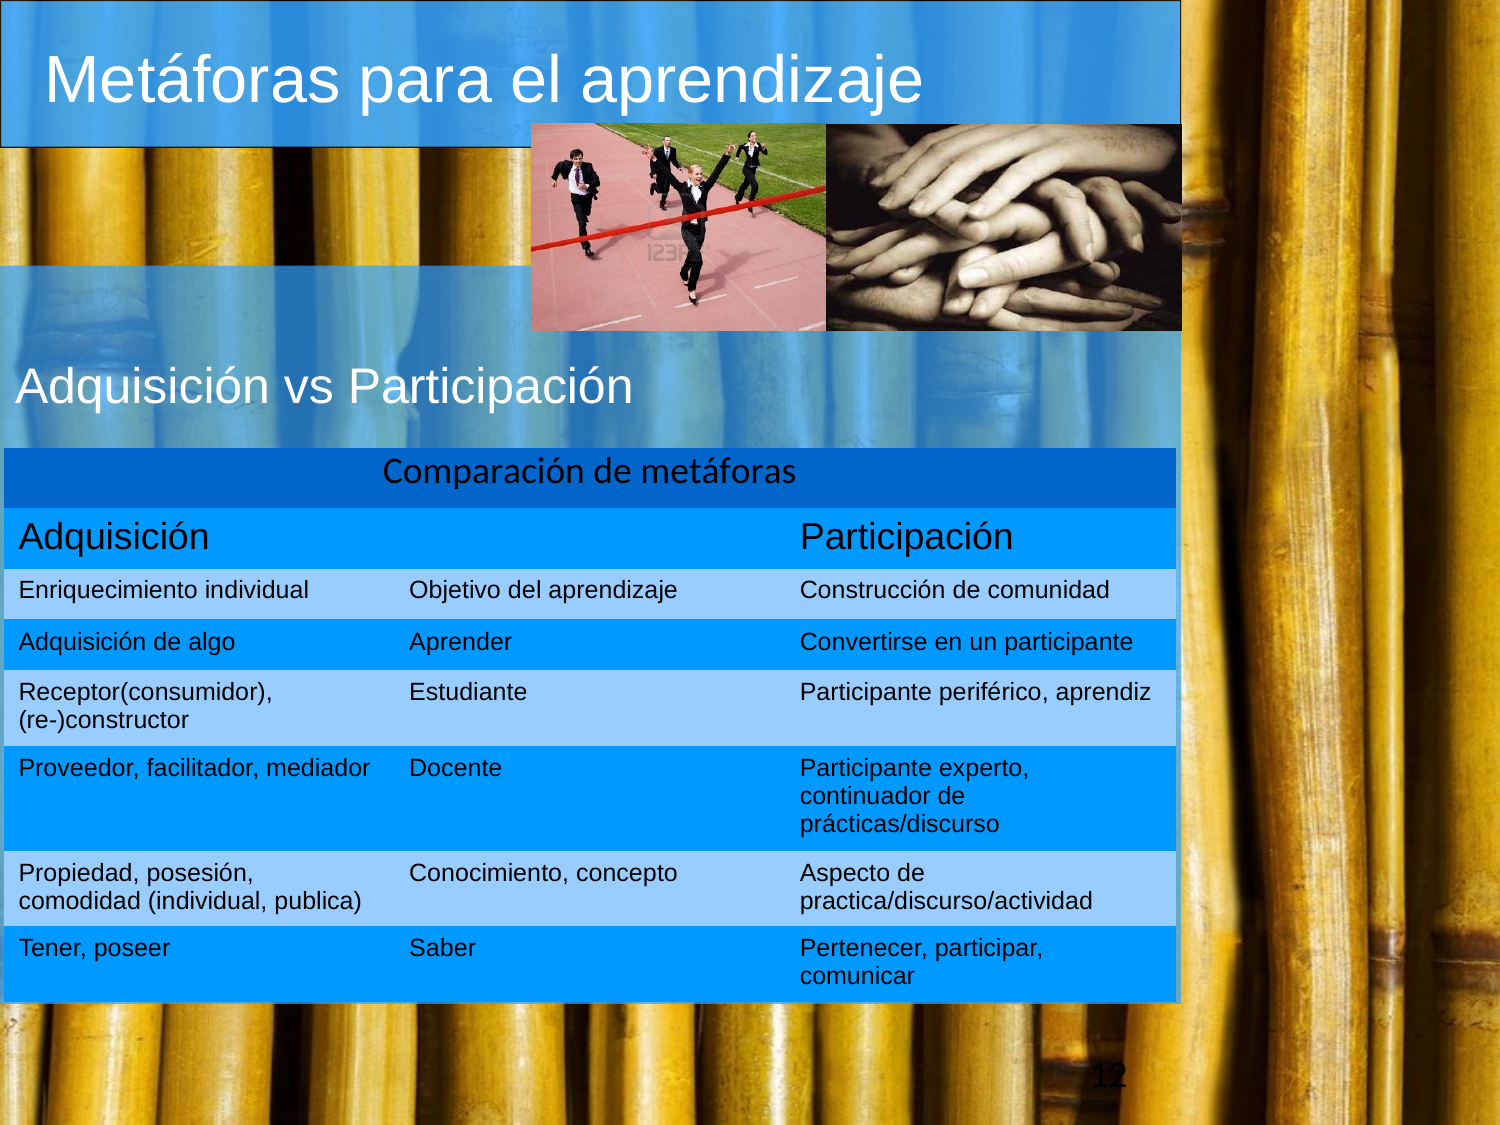

# Metáforas para el aprendizaje
Adquisición vs Participación
| Comparación de metáforas | | |
| --- | --- | --- |
| Adquisición | | Participación |
| Enriquecimiento individual | Objetivo del aprendizaje | Construcción de comunidad |
| Adquisición de algo | Aprender | Convertirse en un participante |
| Receptor(consumidor), (re-)constructor | Estudiante | Participante periférico, aprendiz |
| Proveedor, facilitador, mediador | Docente | Participante experto, continuador de prácticas/discurso |
| Propiedad, posesión, comodidad (individual, publica) | Conocimiento, concepto | Aspecto de practica/discurso/actividad |
| Tener, poseer | Saber | Pertenecer, participar, comunicar |
12